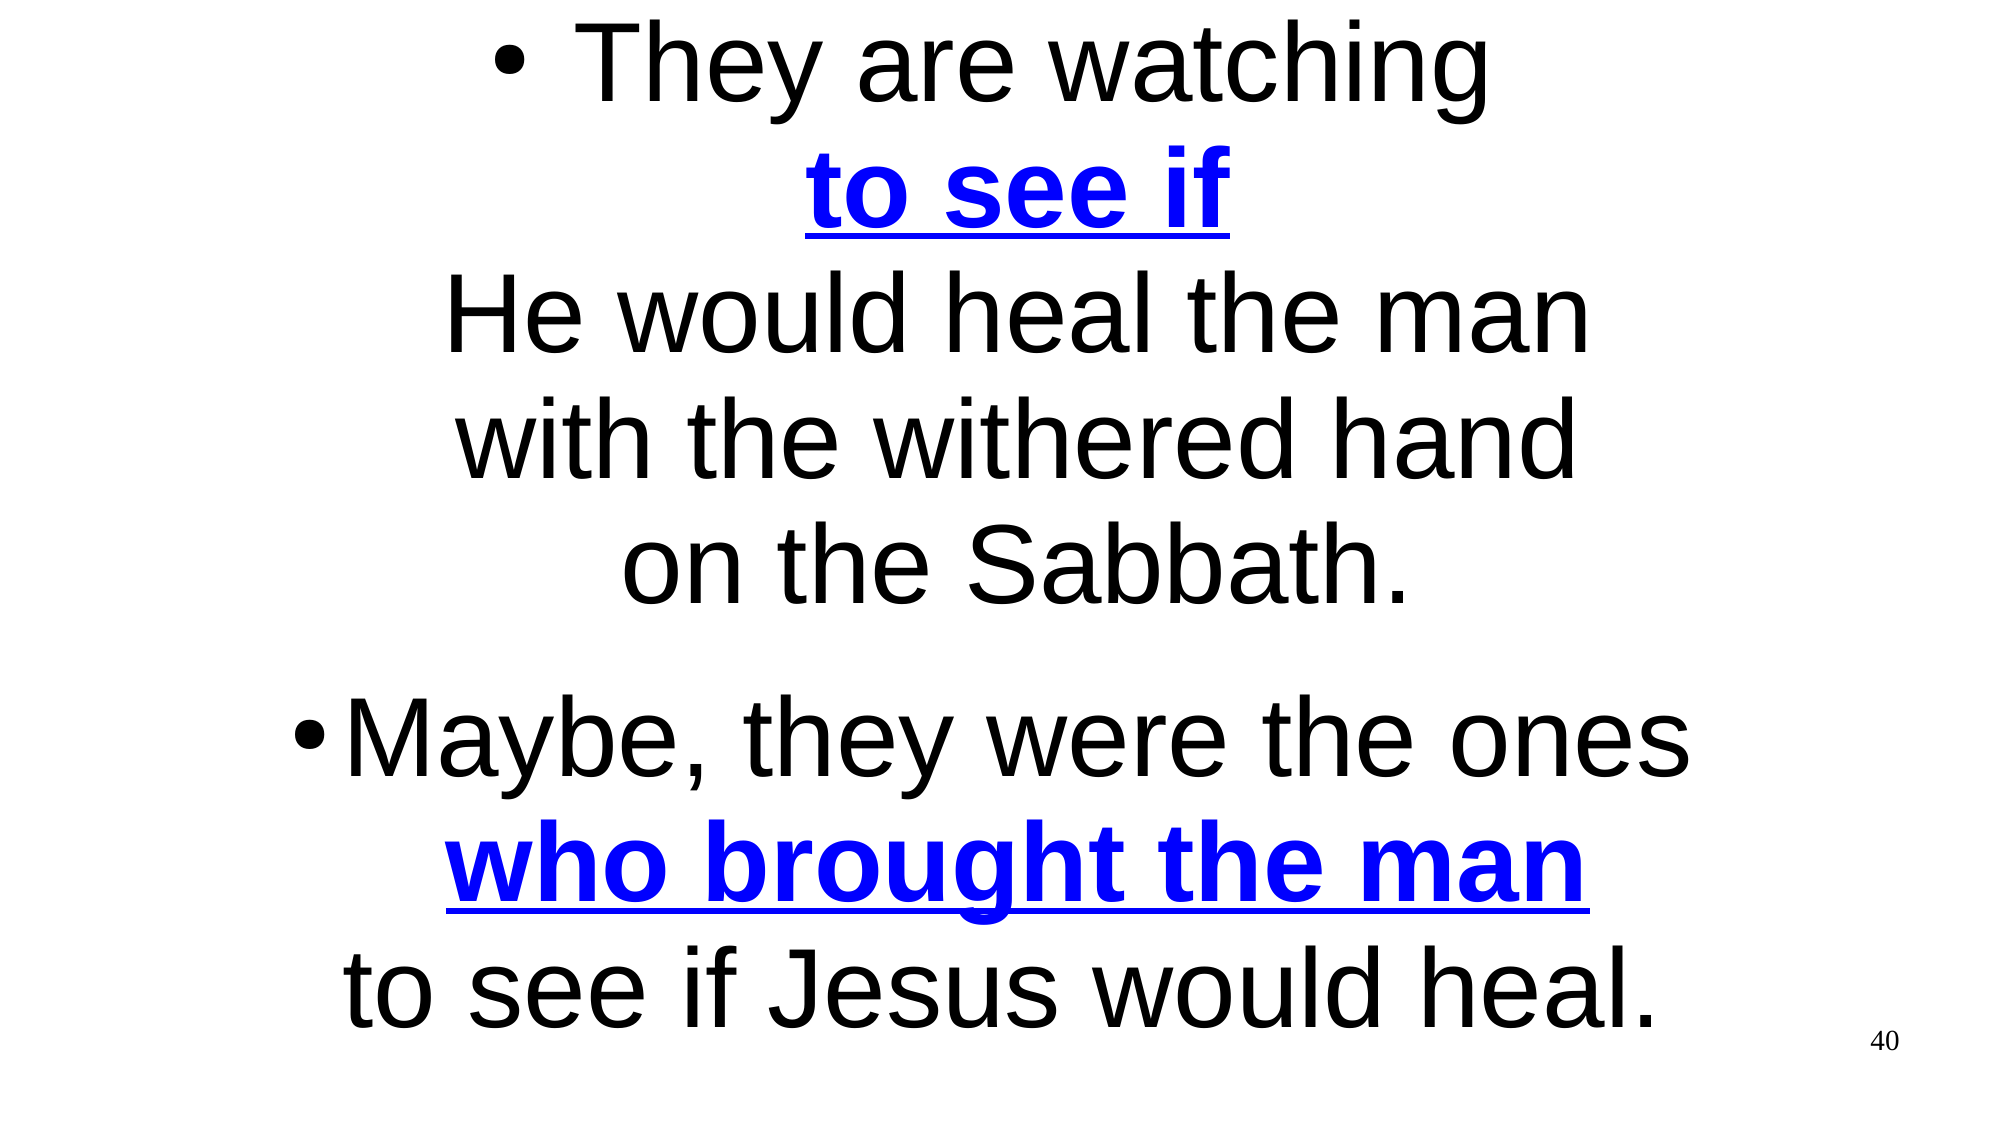

# They are watching to see if He would heal the man with the withered hand on the Sabbath.
Maybe, they were the ones
who brought the man
to see if Jesus would heal.
40